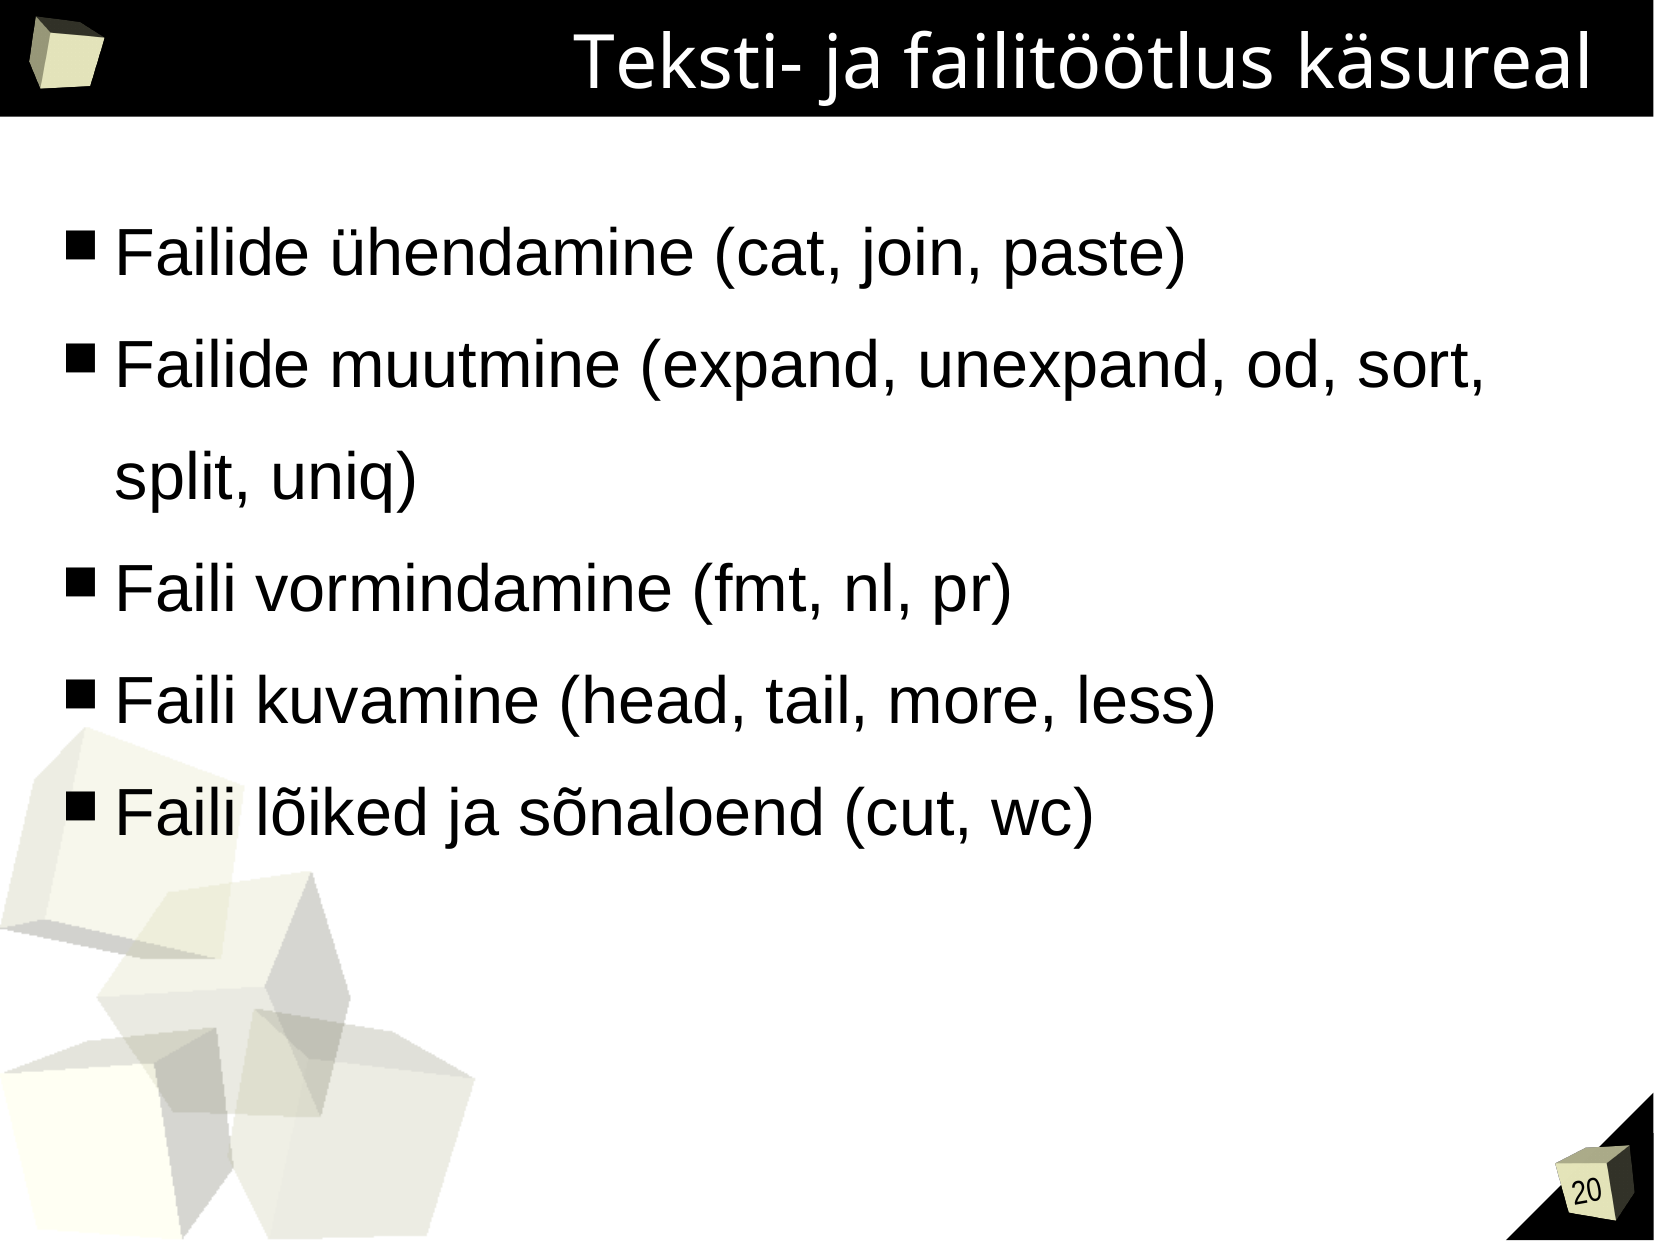

# Teksti- ja failitöötlus käsureal
Failide ühendamine (cat, join, paste)
Failide muutmine (expand, unexpand, od, sort, split, uniq)
Faili vormindamine (fmt, nl, pr)
Faili kuvamine (head, tail, more, less)
Faili lõiked ja sõnaloend (cut, wc)